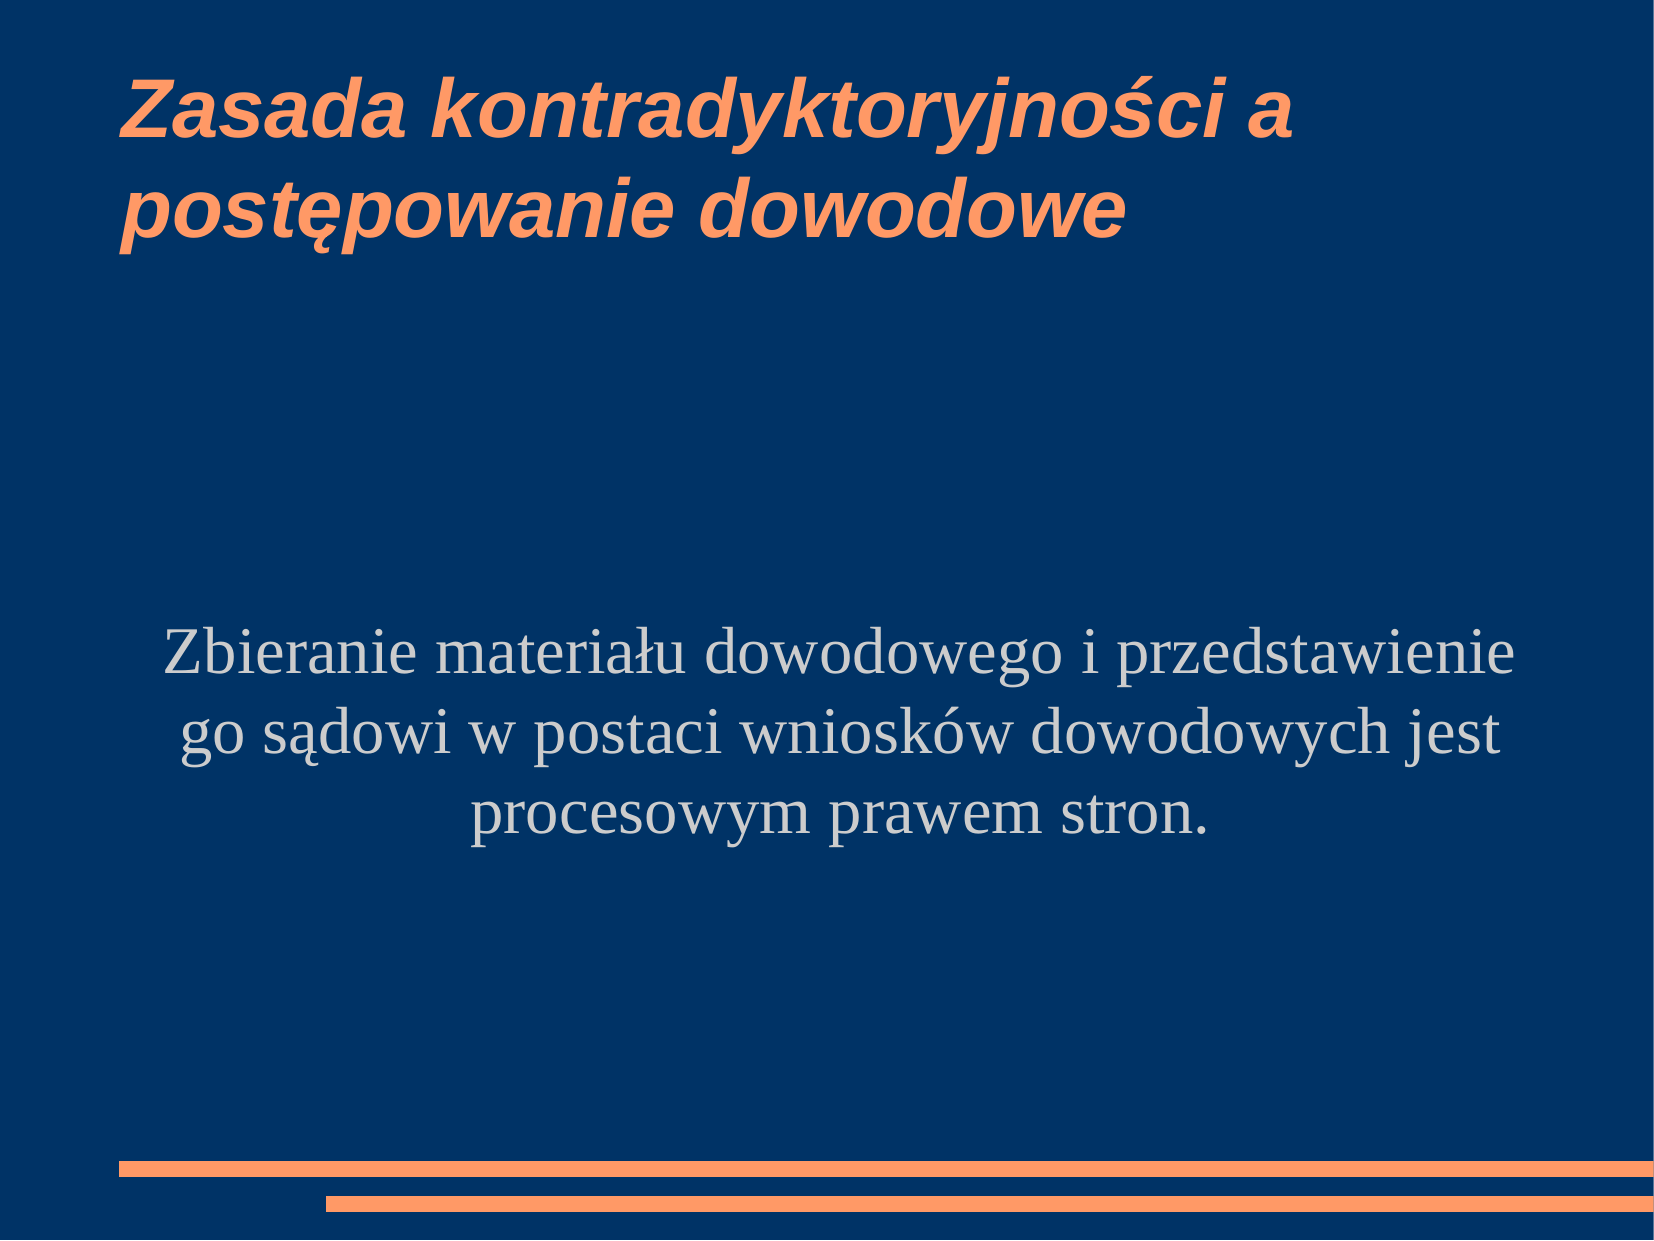

# Zasada kontradyktoryjności a postępowanie dowodowe
Zbieranie materiału dowodowego i przedstawienie go sądowi w postaci wniosków dowodowych jest procesowym prawem stron.